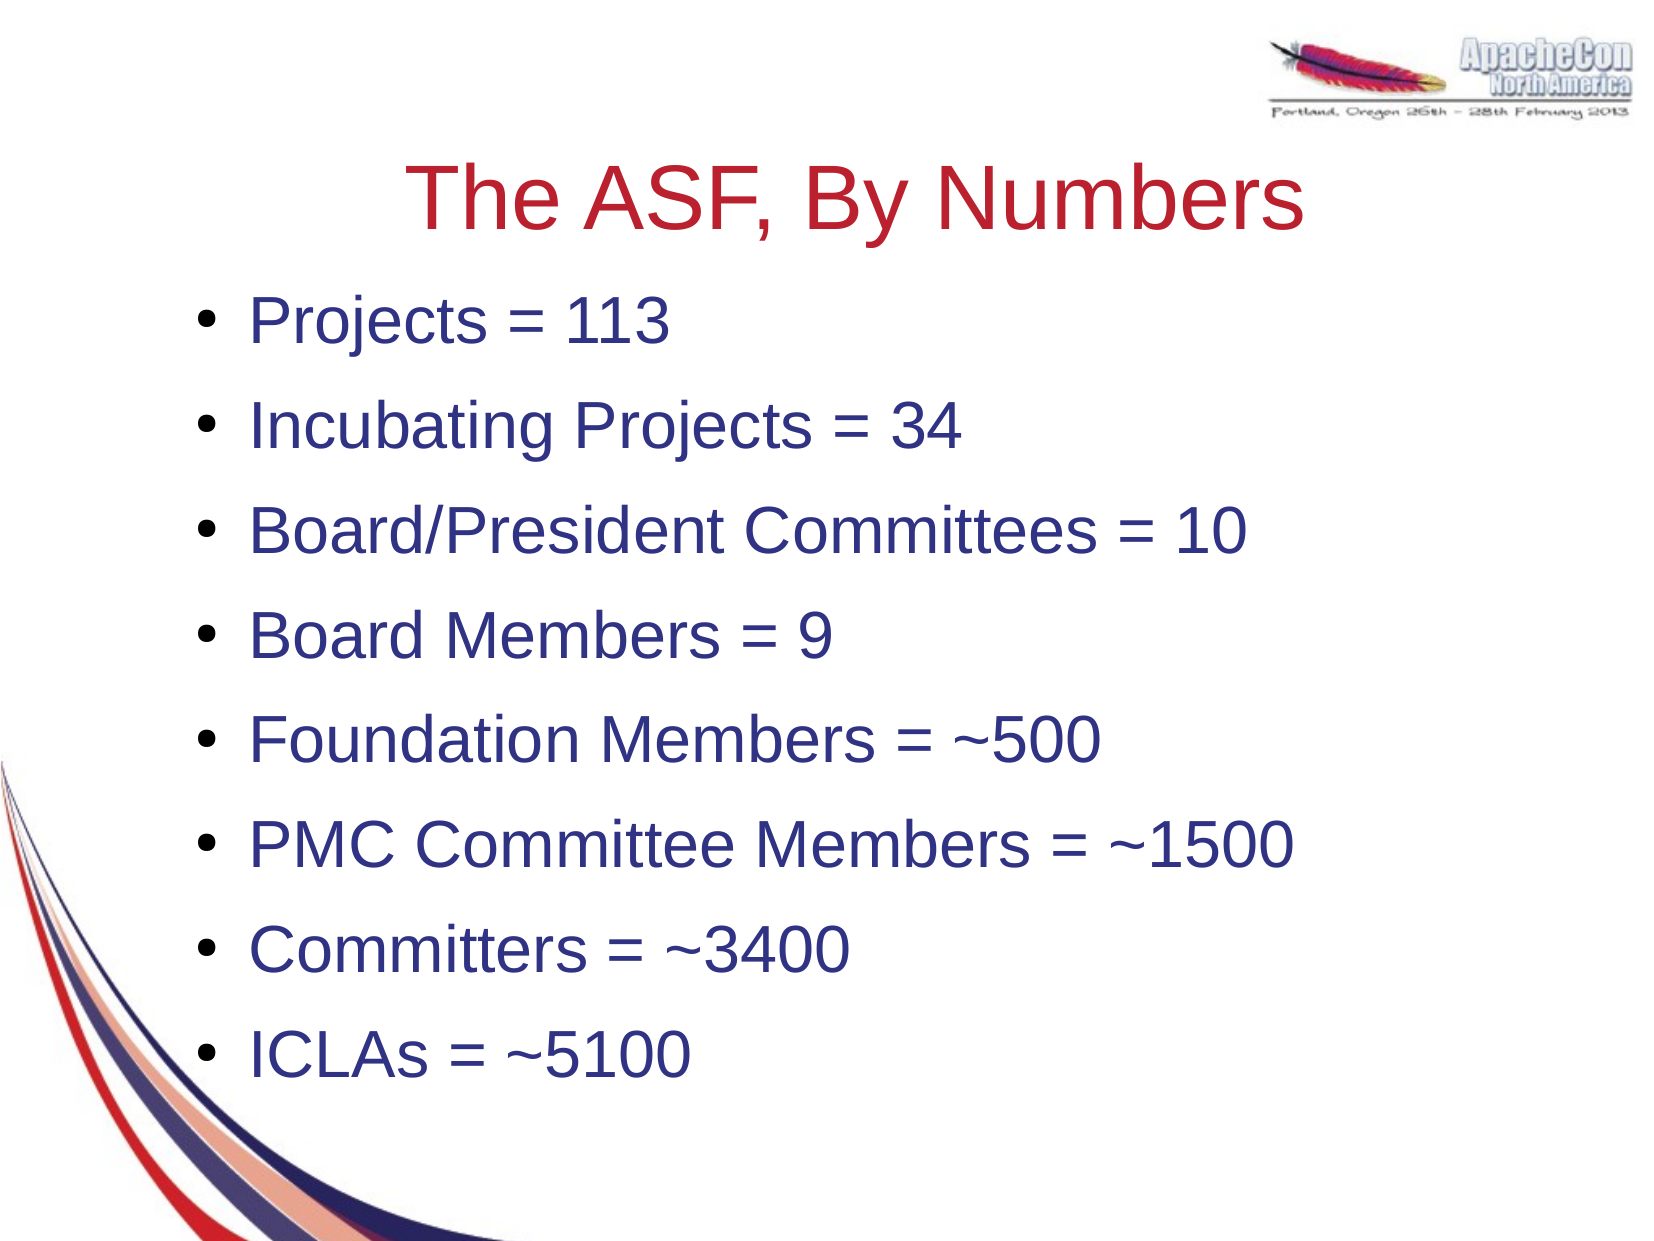

# The ASF, By Numbers
Projects = 113
Incubating Projects = 34
Board/President Committees = 10
Board Members = 9
Foundation Members = ~500
PMC Committee Members = ~1500
Committers = ~3400
ICLAs = ~5100